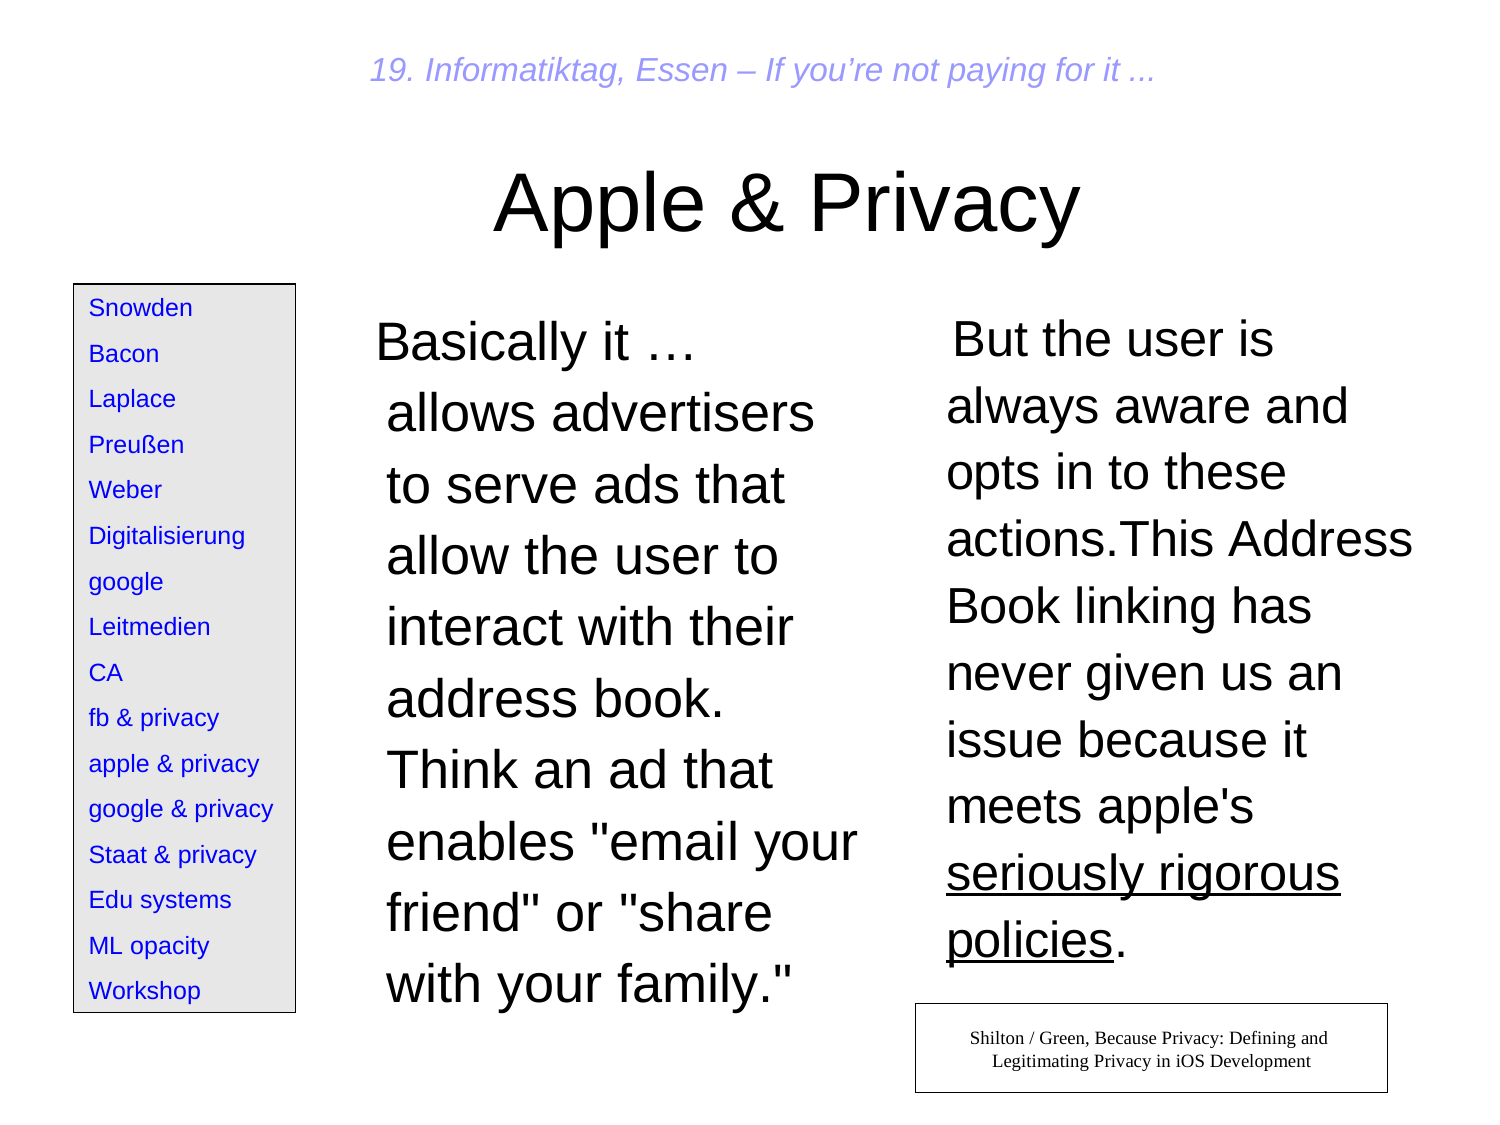

# Apple & Privacy
Basically it … allows advertisers to serve ads that allow the user to interact with their address book. Think an ad that enables "email your friend" or "share with your family."
But the user is always aware and opts in to these actions.This Address Book linking has never given us an issue because it meets apple's seriously rigorous policies.
Shilton / Green, Because Privacy: Defining and
Legitimating Privacy in iOS Development